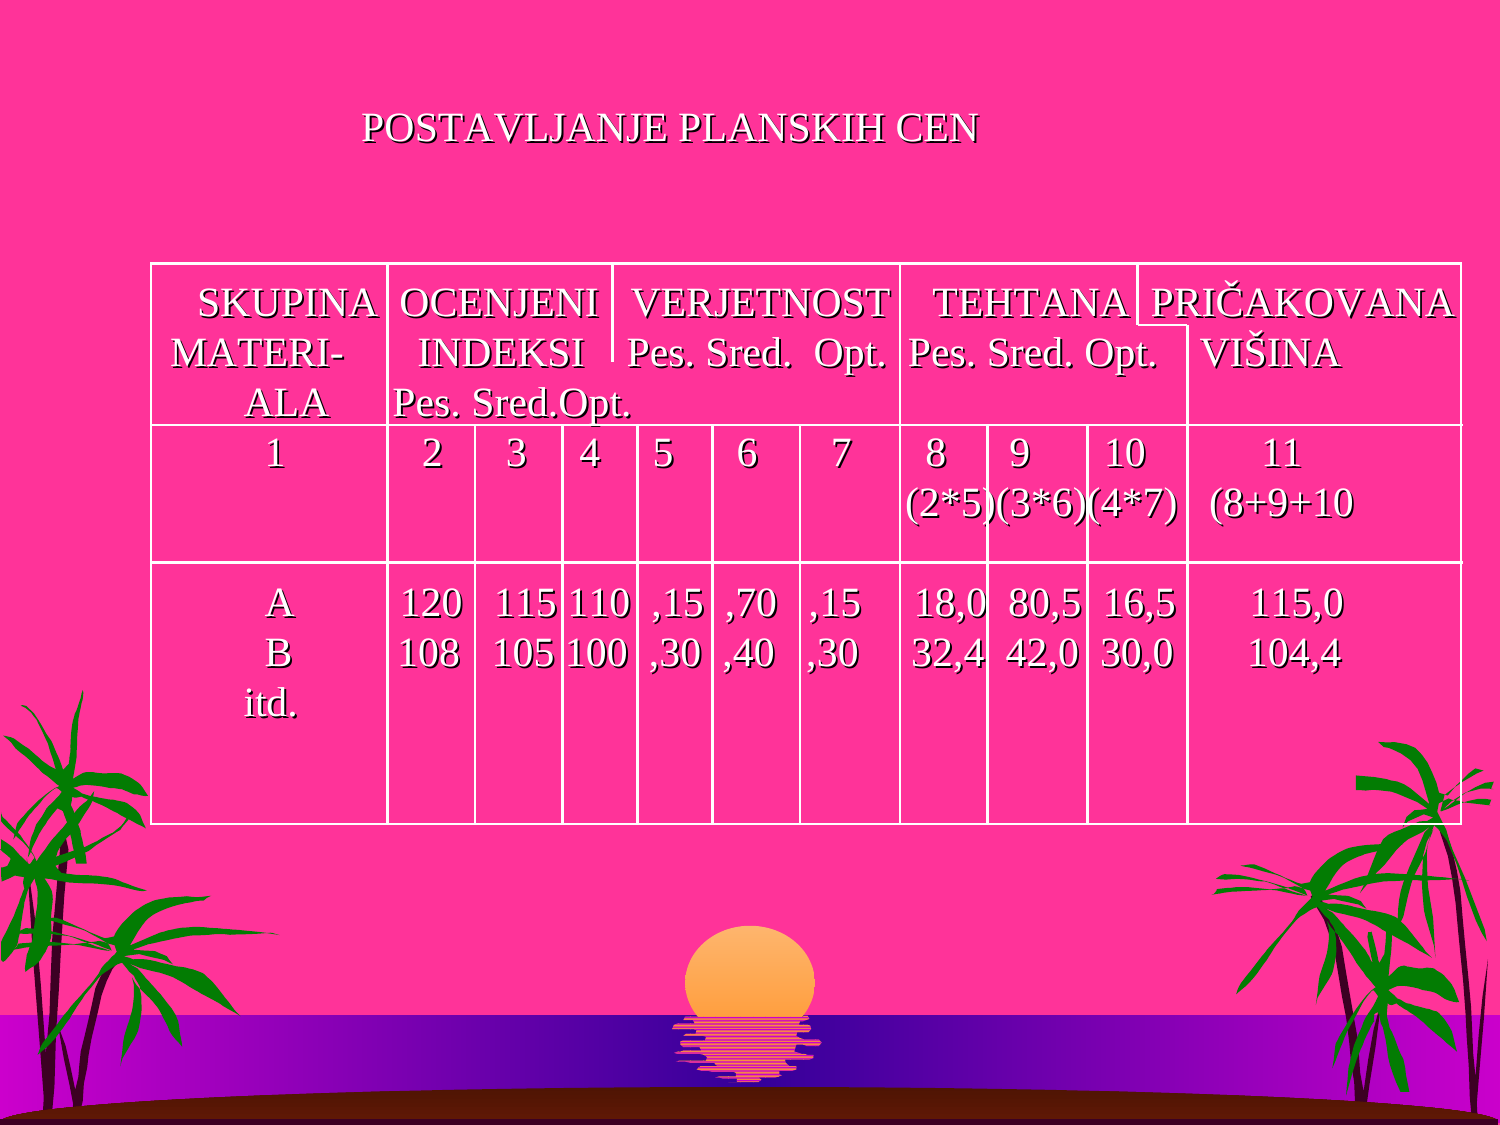

POSTAVLJANJE PLANSKIH CEN
SKUPINA OCENJENI VERJETNOST TEHTANA PRIČAKOVANA
MATERI- INDEKSI Pes. Sred. Opt. Pes. Sred. Opt. VIŠINA
 ALA Pes. Sred.Opt.
 1 2 3 4 5 6 7 8 9 10 11
 (2*5)(3*6)(4*7) (8+9+10
 A 120 115 110 ,15 ,70 ,15 18,0 80,5 16,5 115,0
 B 108 105 100 ,30 ,40 ,30 32,4 42,0 30,0 104,4
 itd.